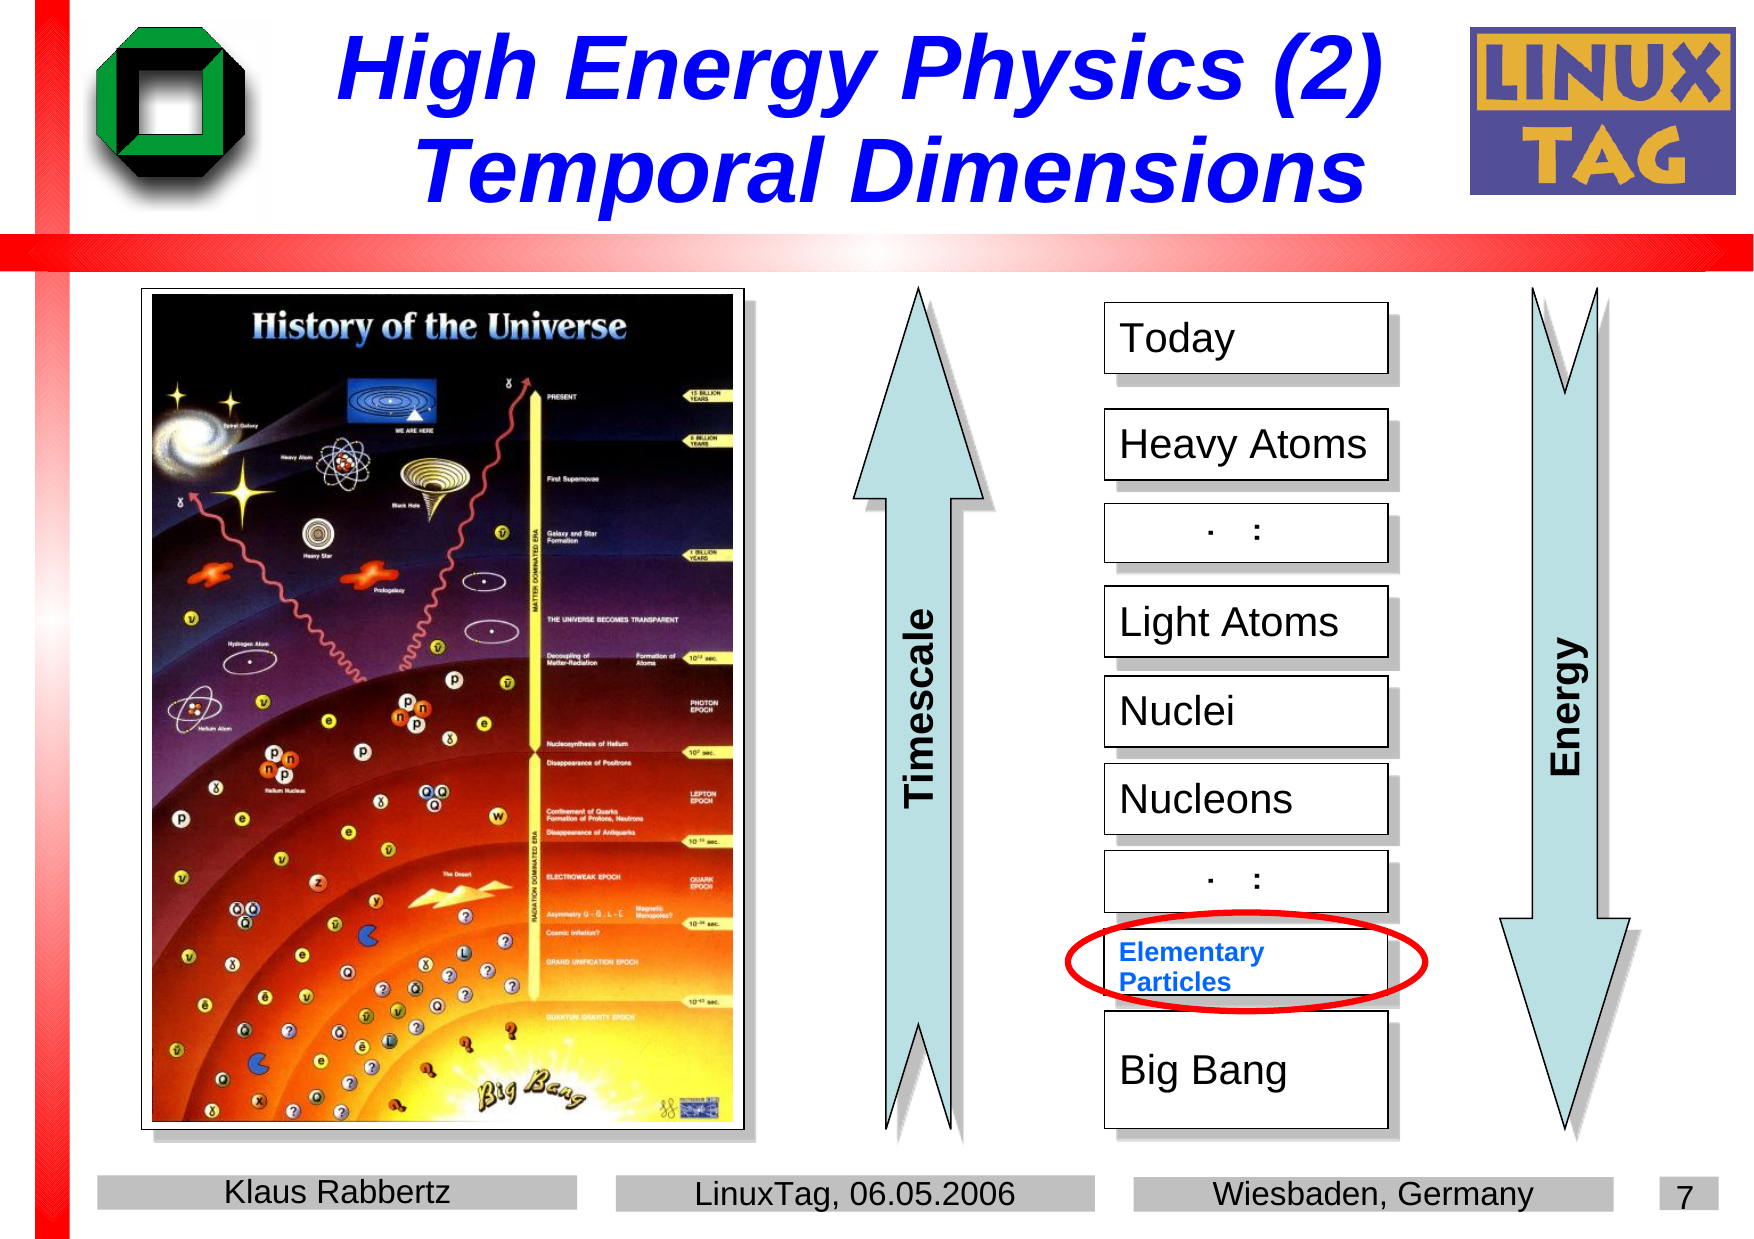

# High Energy Physics (2) Temporal Dimensions
Today
Heavy Atoms
...
Light Atoms
Nuclei
Nucleons
...
Elementary Particles
Big Bang
Energy
Timescale